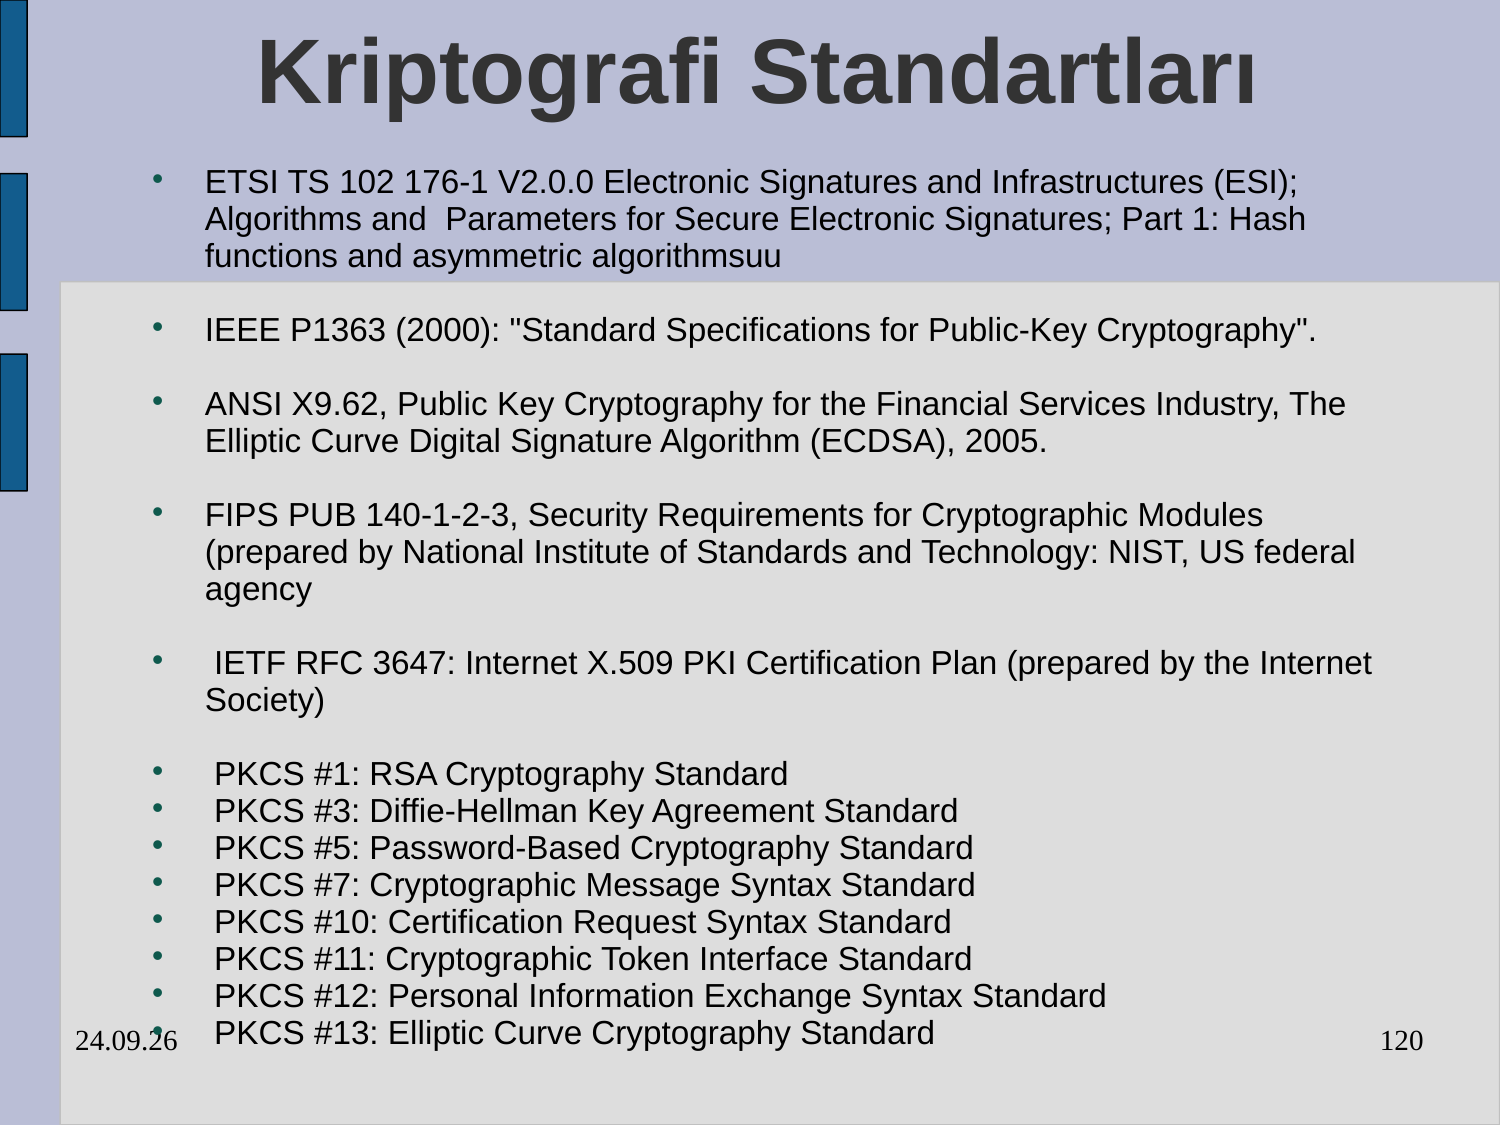

# Kriptografi Standartları
ETSI TS 102 176-1 V2.0.0 Electronic Signatures and Infrastructures (ESI); Algorithms and Parameters for Secure Electronic Signatures; Part 1: Hash functions and asymmetric algorithmsuu
IEEE P1363 (2000): "Standard Specifications for Public-Key Cryptography".
ANSI X9.62, Public Key Cryptography for the Financial Services Industry, The Elliptic Curve Digital Signature Algorithm (ECDSA), 2005.
FIPS PUB 140-1-2-3, Security Requirements for Cryptographic Modules (prepared by National Institute of Standards and Technology: NIST, US federal agency
 IETF RFC 3647: Internet X.509 PKI Certification Plan (prepared by the Internet Society)
 PKCS #1: RSA Cryptography Standard
 PKCS #3: Diffie-Hellman Key Agreement Standard
 PKCS #5: Password-Based Cryptography Standard
 PKCS #7: Cryptographic Message Syntax Standard
 PKCS #10: Certification Request Syntax Standard
 PKCS #11: Cryptographic Token Interface Standard
 PKCS #12: Personal Information Exchange Syntax Standard
 PKCS #13: Elliptic Curve Cryptography Standard
120